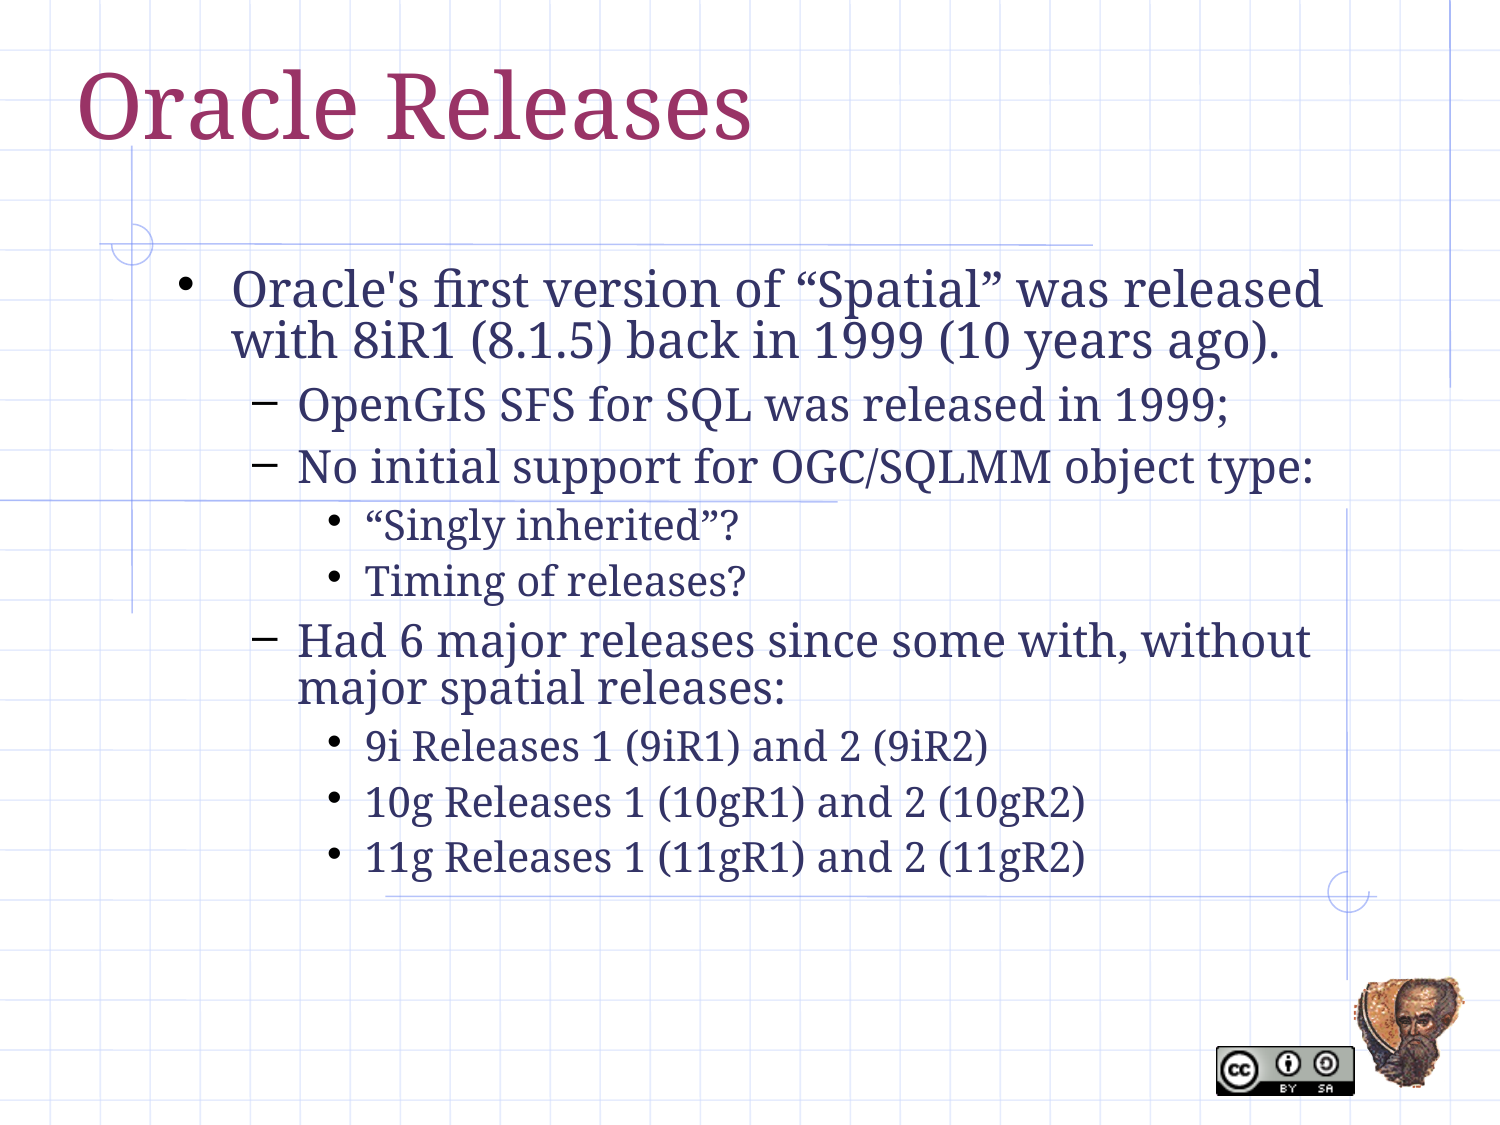

# Oracle Releases
Oracle's first version of “Spatial” was released with 8iR1 (8.1.5) back in 1999 (10 years ago).
OpenGIS SFS for SQL was released in 1999;
No initial support for OGC/SQLMM object type:
“Singly inherited”?
Timing of releases?
Had 6 major releases since some with, without major spatial releases:
9i Releases 1 (9iR1) and 2 (9iR2)
10g Releases 1 (10gR1) and 2 (10gR2)
11g Releases 1 (11gR1) and 2 (11gR2)